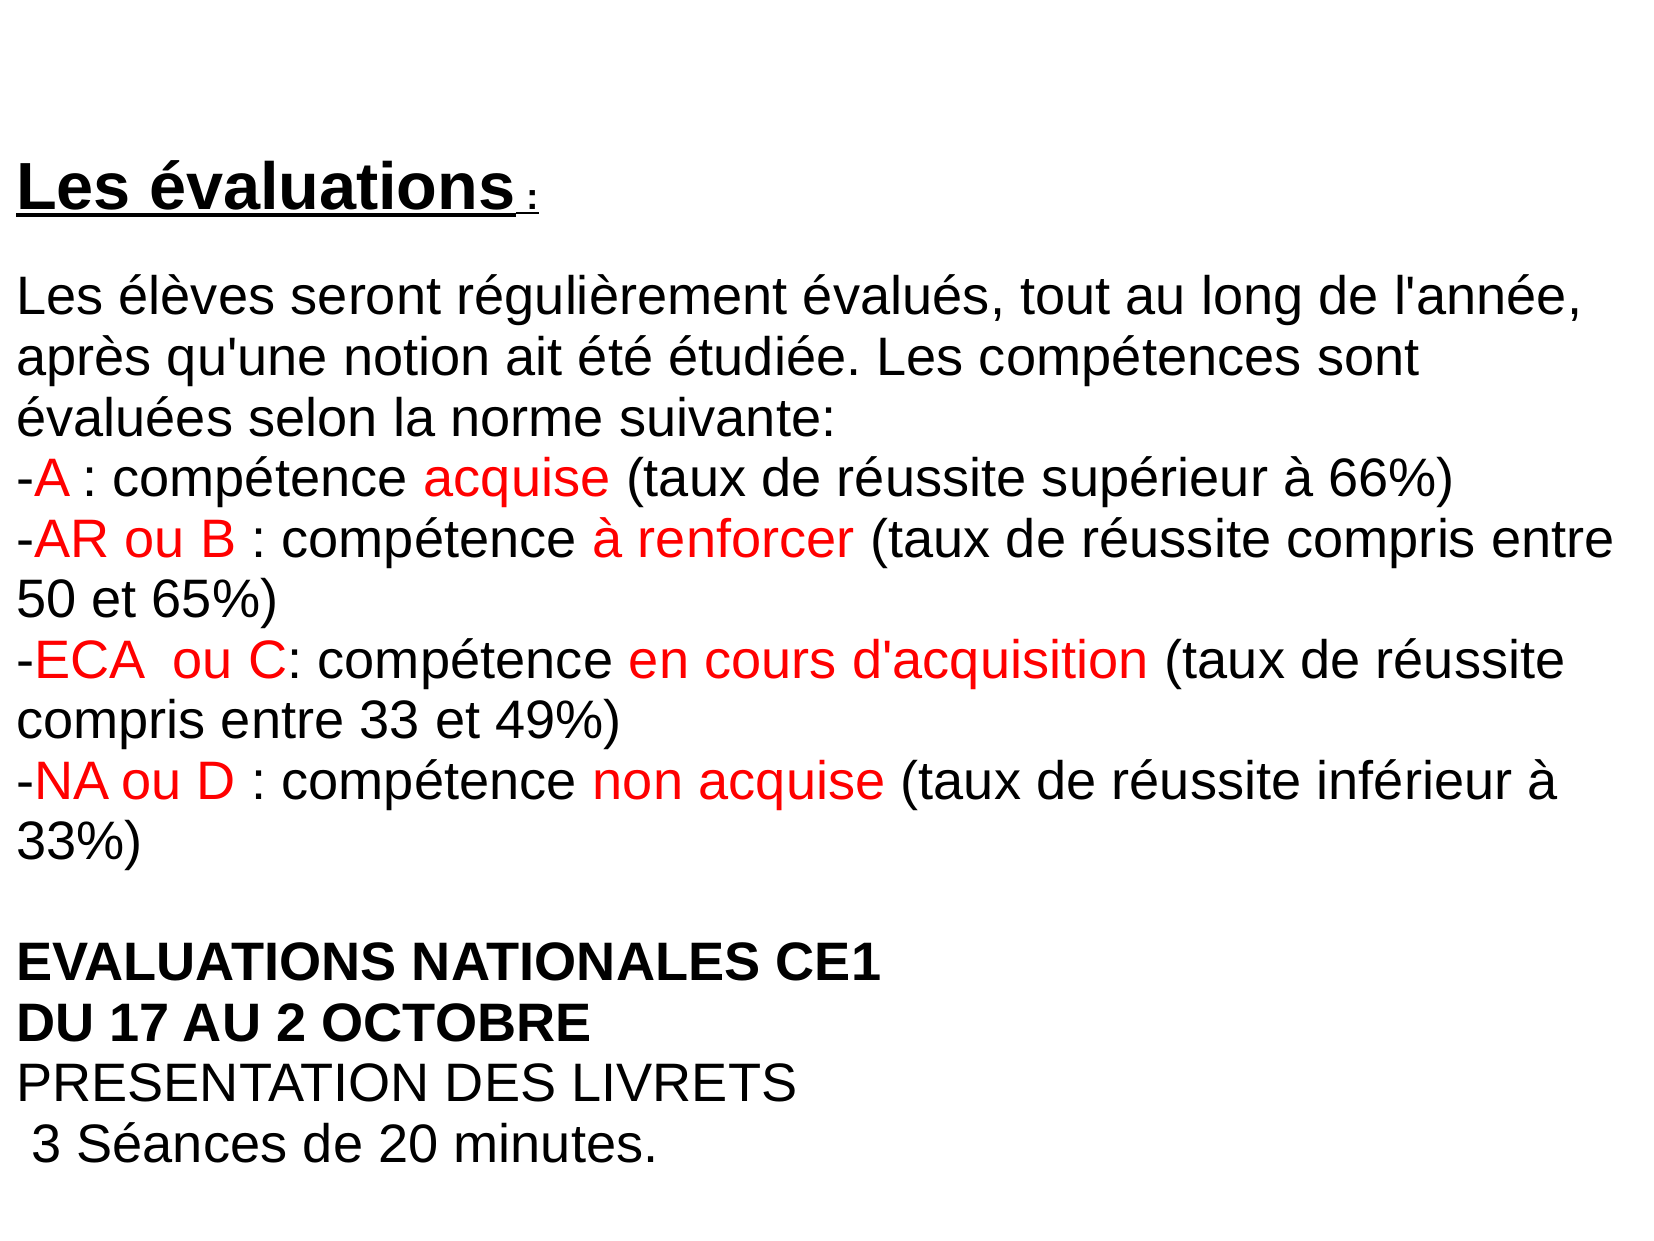

Les évaluations :
Les élèves seront régulièrement évalués, tout au long de l'année, après qu'une notion ait été étudiée. Les compétences sont évaluées selon la norme suivante:
-A : compétence acquise (taux de réussite supérieur à 66%)
-AR ou B : compétence à renforcer (taux de réussite compris entre 50 et 65%)
-ECA ou C: compétence en cours d'acquisition (taux de réussite compris entre 33 et 49%)
-NA ou D : compétence non acquise (taux de réussite inférieur à 33%)
EVALUATIONS NATIONALES CE1
DU 17 AU 2 OCTOBRE
PRESENTATION DES LIVRETS
 3 Séances de 20 minutes.